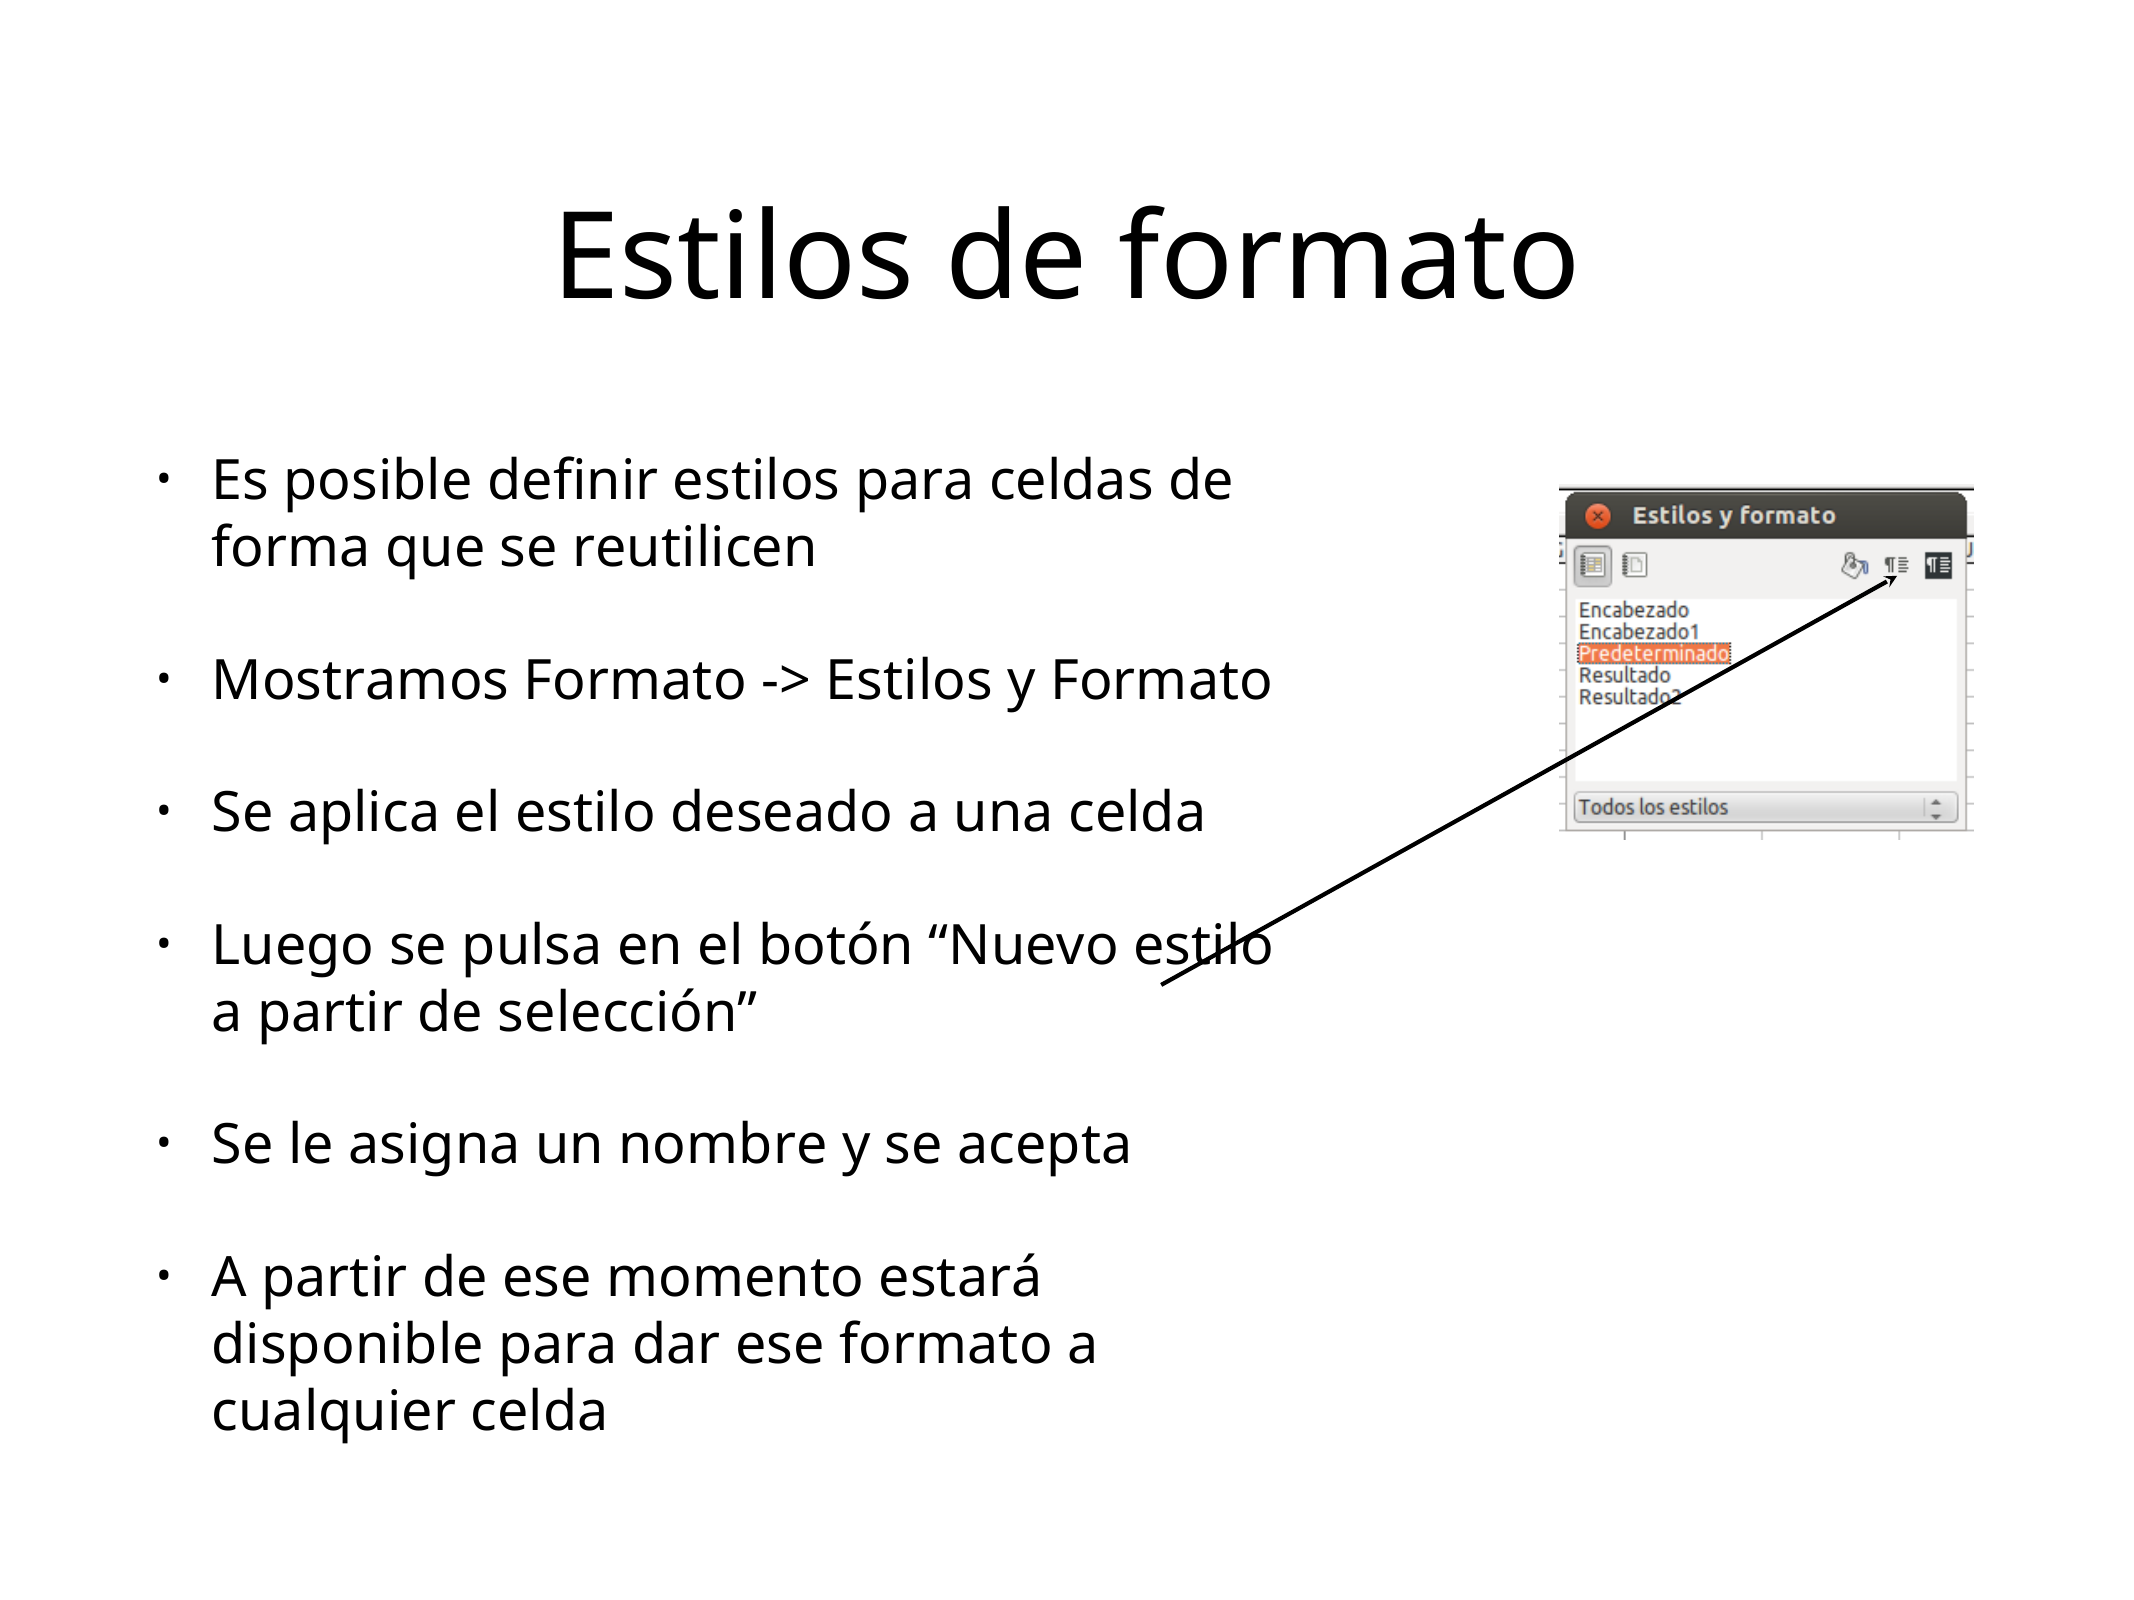

# Estilos de formato
Es posible definir estilos para celdas de forma que se reutilicen
Mostramos Formato -> Estilos y Formato
Se aplica el estilo deseado a una celda
Luego se pulsa en el botón “Nuevo estilo a partir de selección”
Se le asigna un nombre y se acepta
A partir de ese momento estará disponible para dar ese formato a cualquier celda